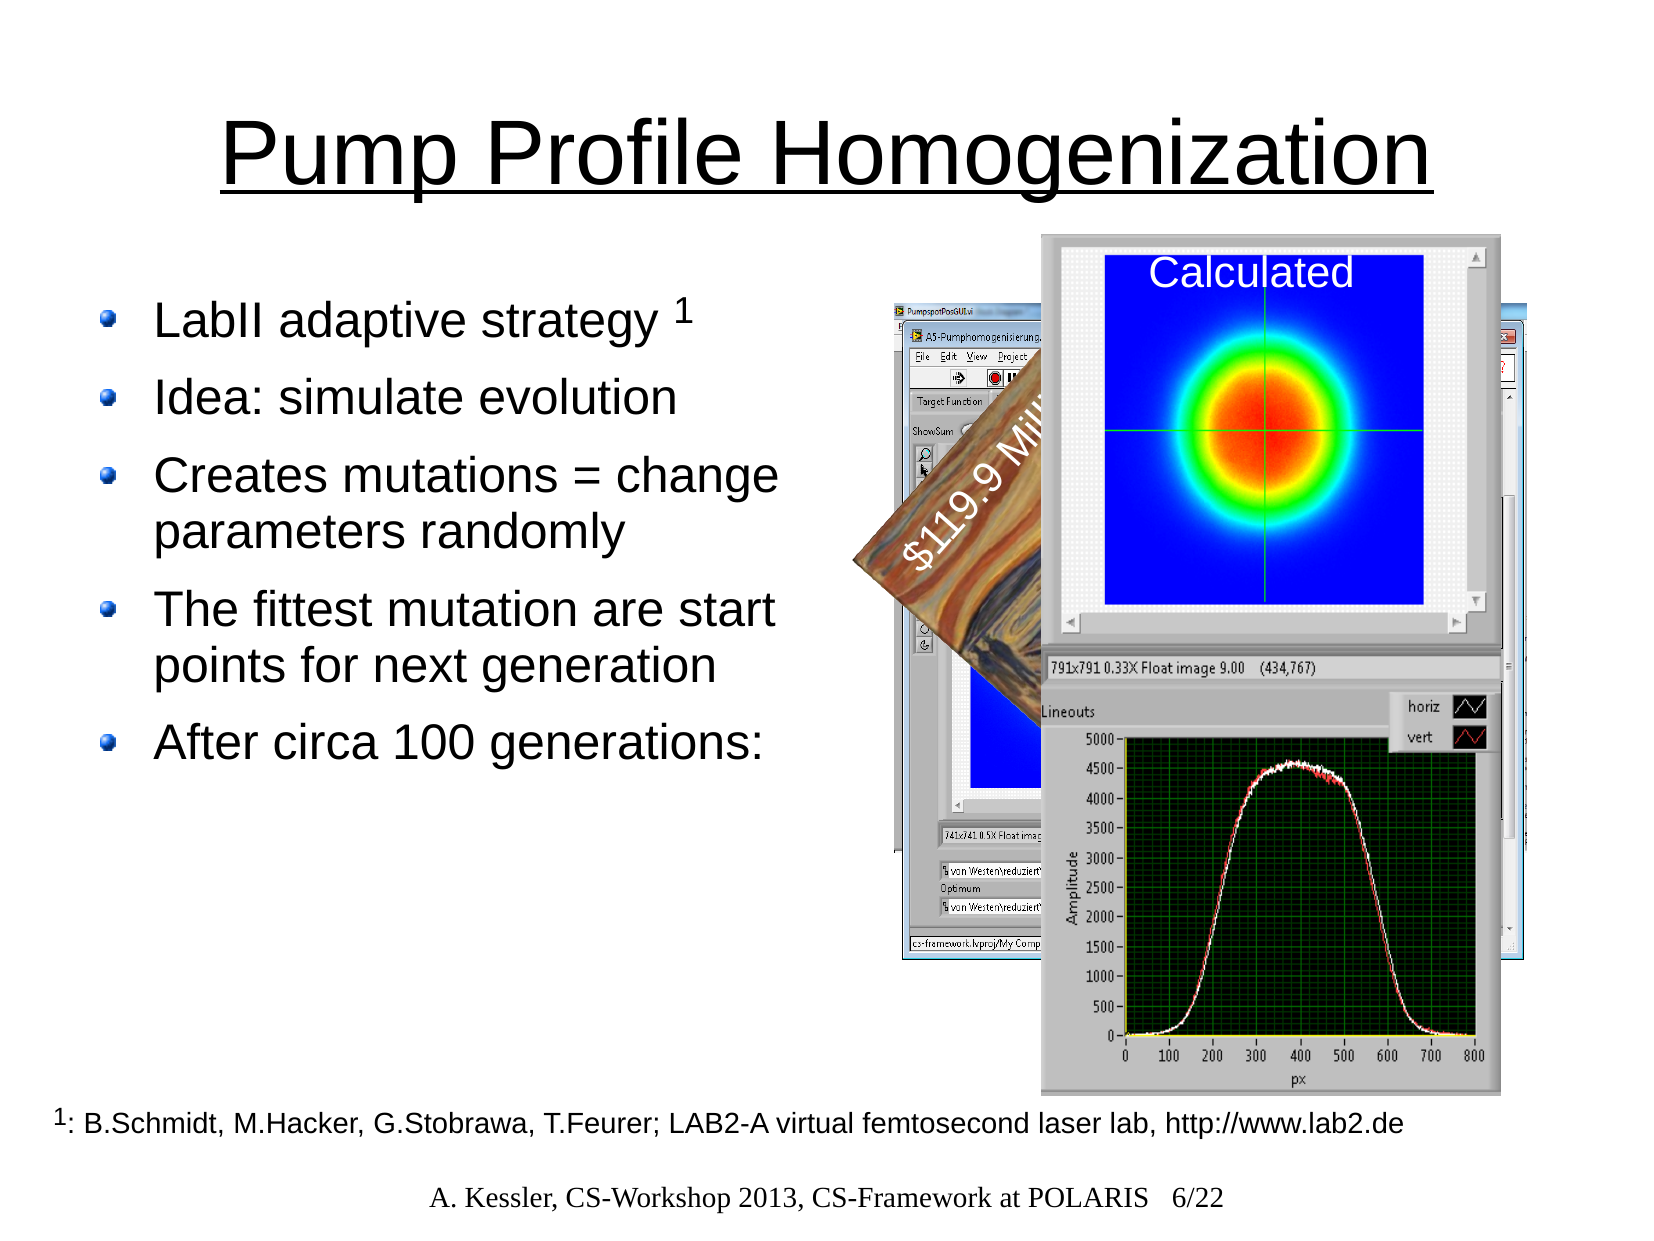

# Pump Profile Homogenization
Calculated
LabII adaptive strategy 1
Idea: simulate evolution
Creates mutations = change parameters randomly
The fittest mutation are start points for next generation
After circa 100 generations:
$119.9 Million
1: B.Schmidt, M.Hacker, G.Stobrawa, T.Feurer; LAB2-A virtual femtosecond laser lab, http://www.lab2.de
A. Kessler, CS-Workshop 2013, CS-Framework at POLARIS